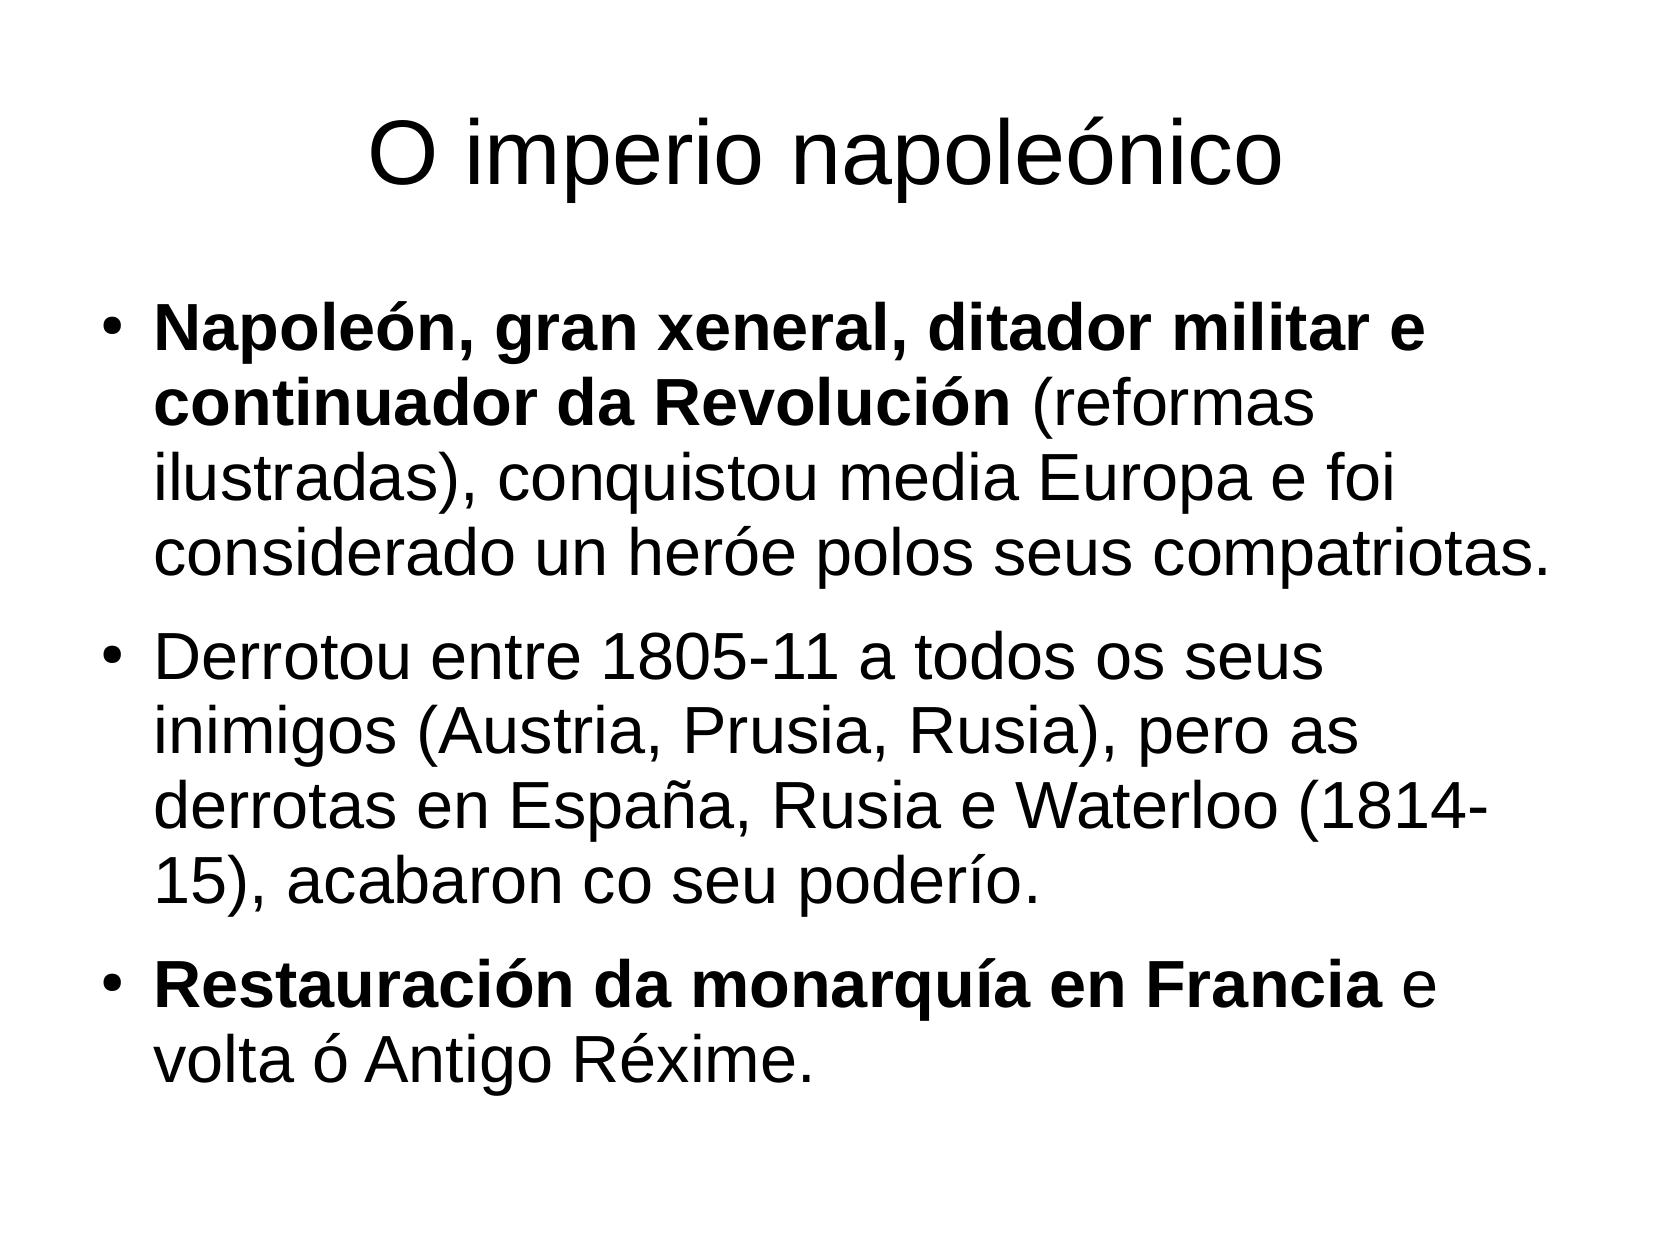

# O imperio napoleónico
Napoleón, gran xeneral, ditador militar e continuador da Revolución (reformas ilustradas), conquistou media Europa e foi considerado un heróe polos seus compatriotas.
Derrotou entre 1805-11 a todos os seus inimigos (Austria, Prusia, Rusia), pero as derrotas en España, Rusia e Waterloo (1814-15), acabaron co seu poderío.
Restauración da monarquía en Francia e volta ó Antigo Réxime.